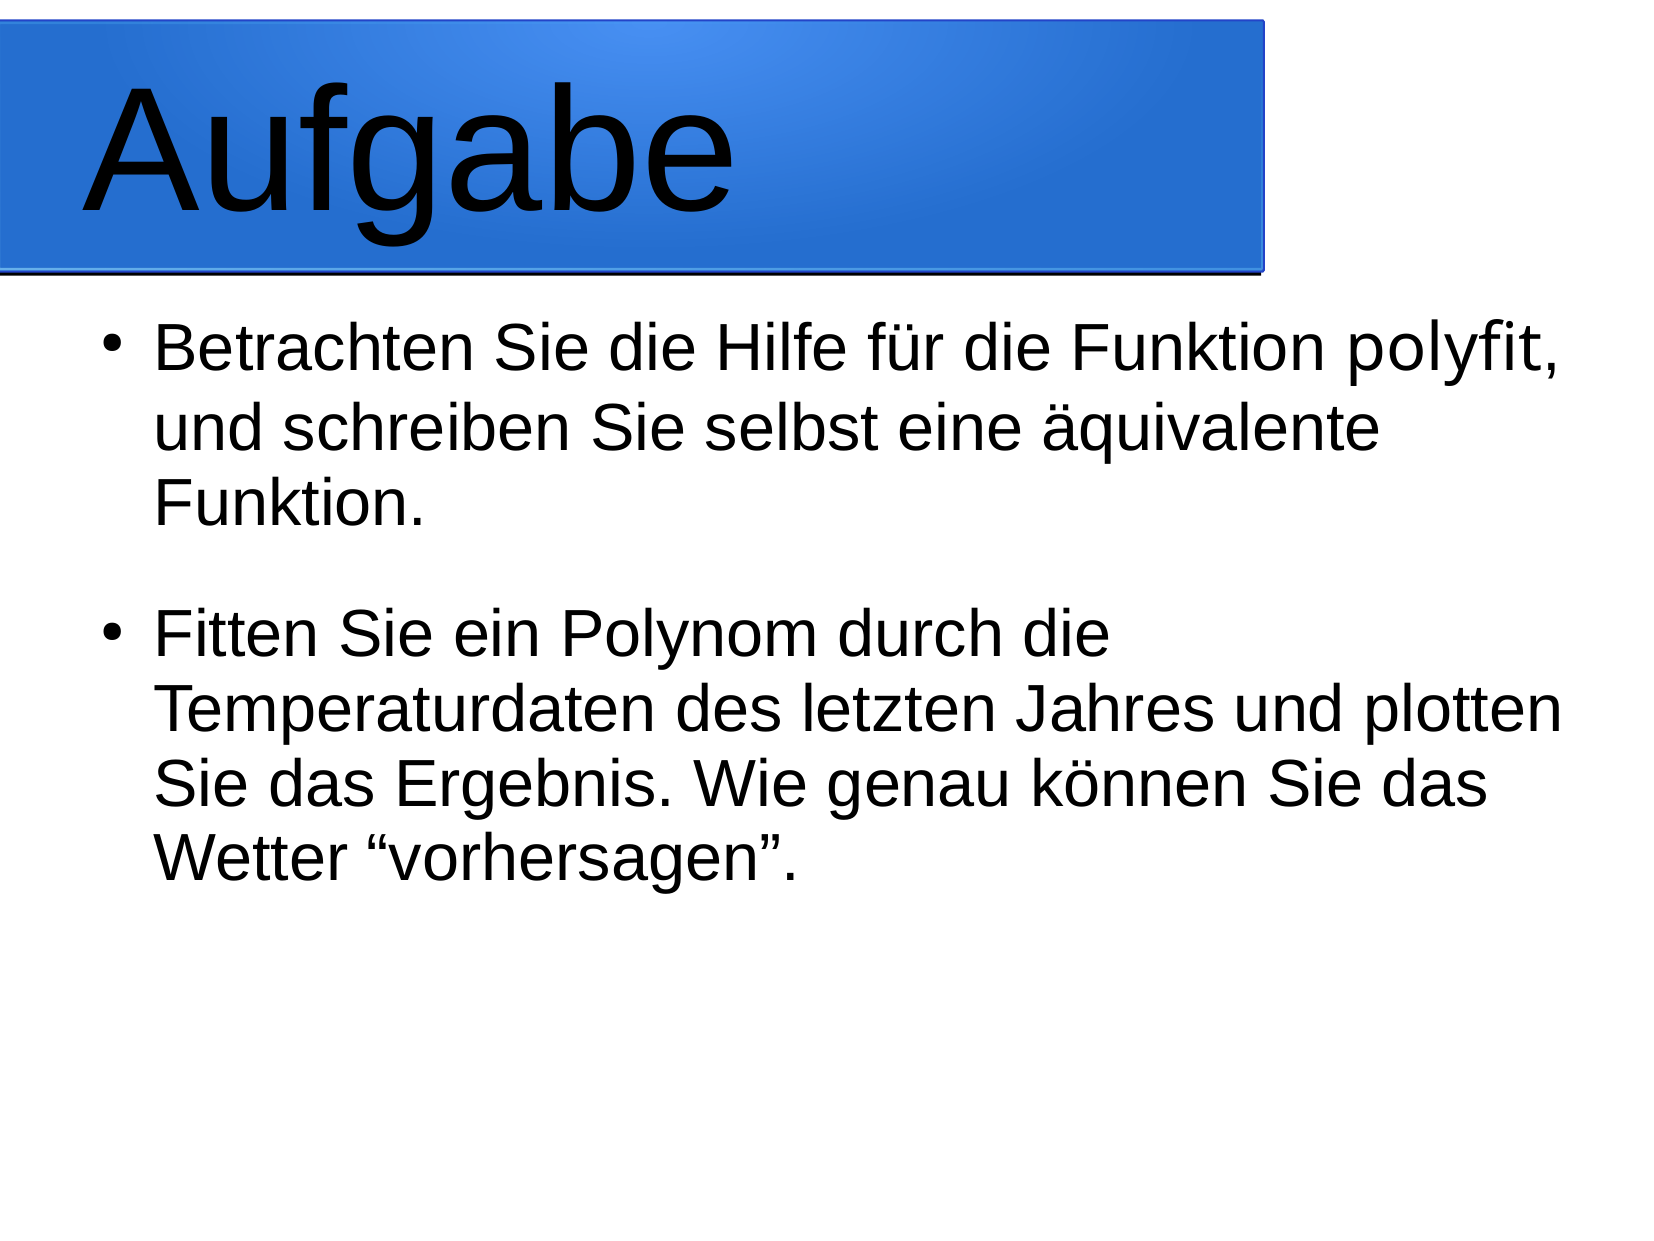

# Aufgabe
Betrachten Sie die Hilfe für die Funktion polyfit, und schreiben Sie selbst eine äquivalente Funktion.
Fitten Sie ein Polynom durch die Temperaturdaten des letzten Jahres und plotten Sie das Ergebnis. Wie genau können Sie das Wetter “vorhersagen”.